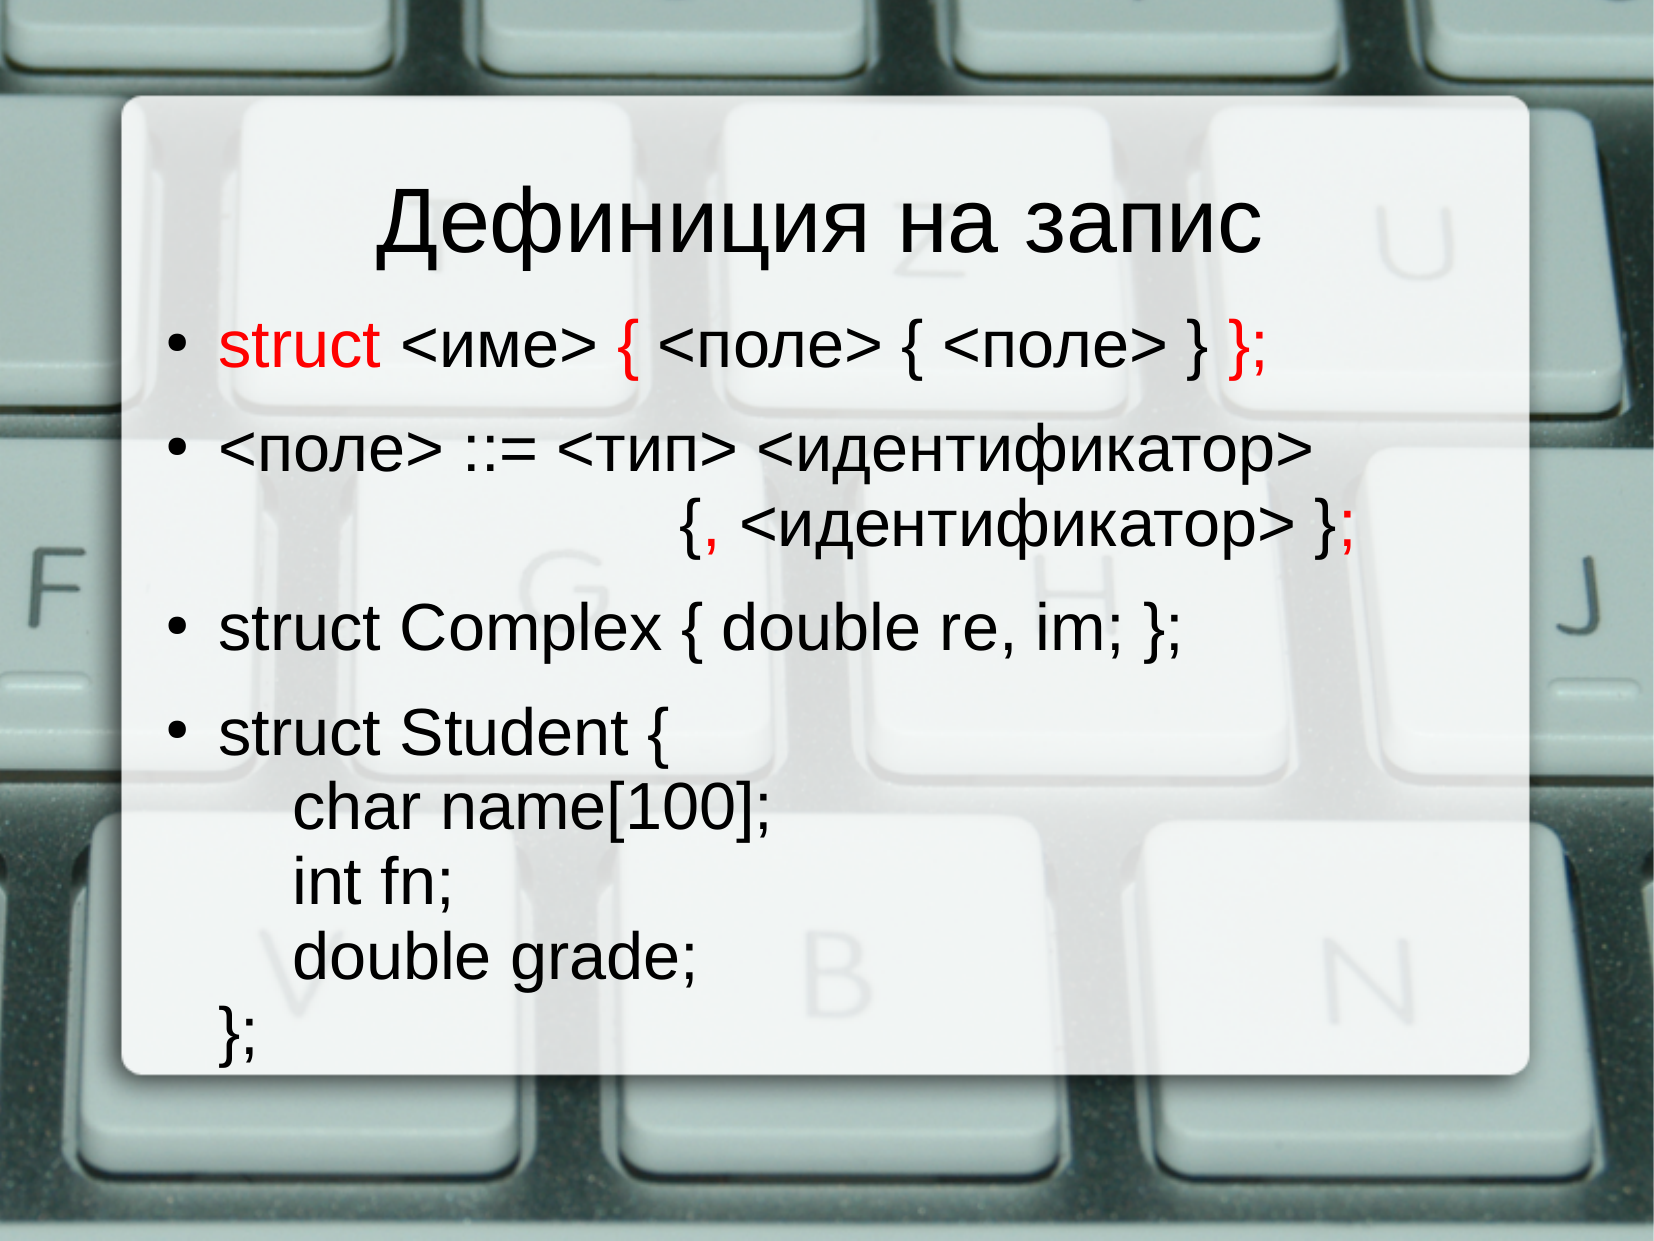

# Дефиниция на запис
struct <име> { <поле> { <поле> } };
<поле> ::= <тип> <идентификатор>
						 {, <идентификатор> };
struct Complex { double re, im; };
struct Student {
	char name[100];
	int fn;
	double grade;
};